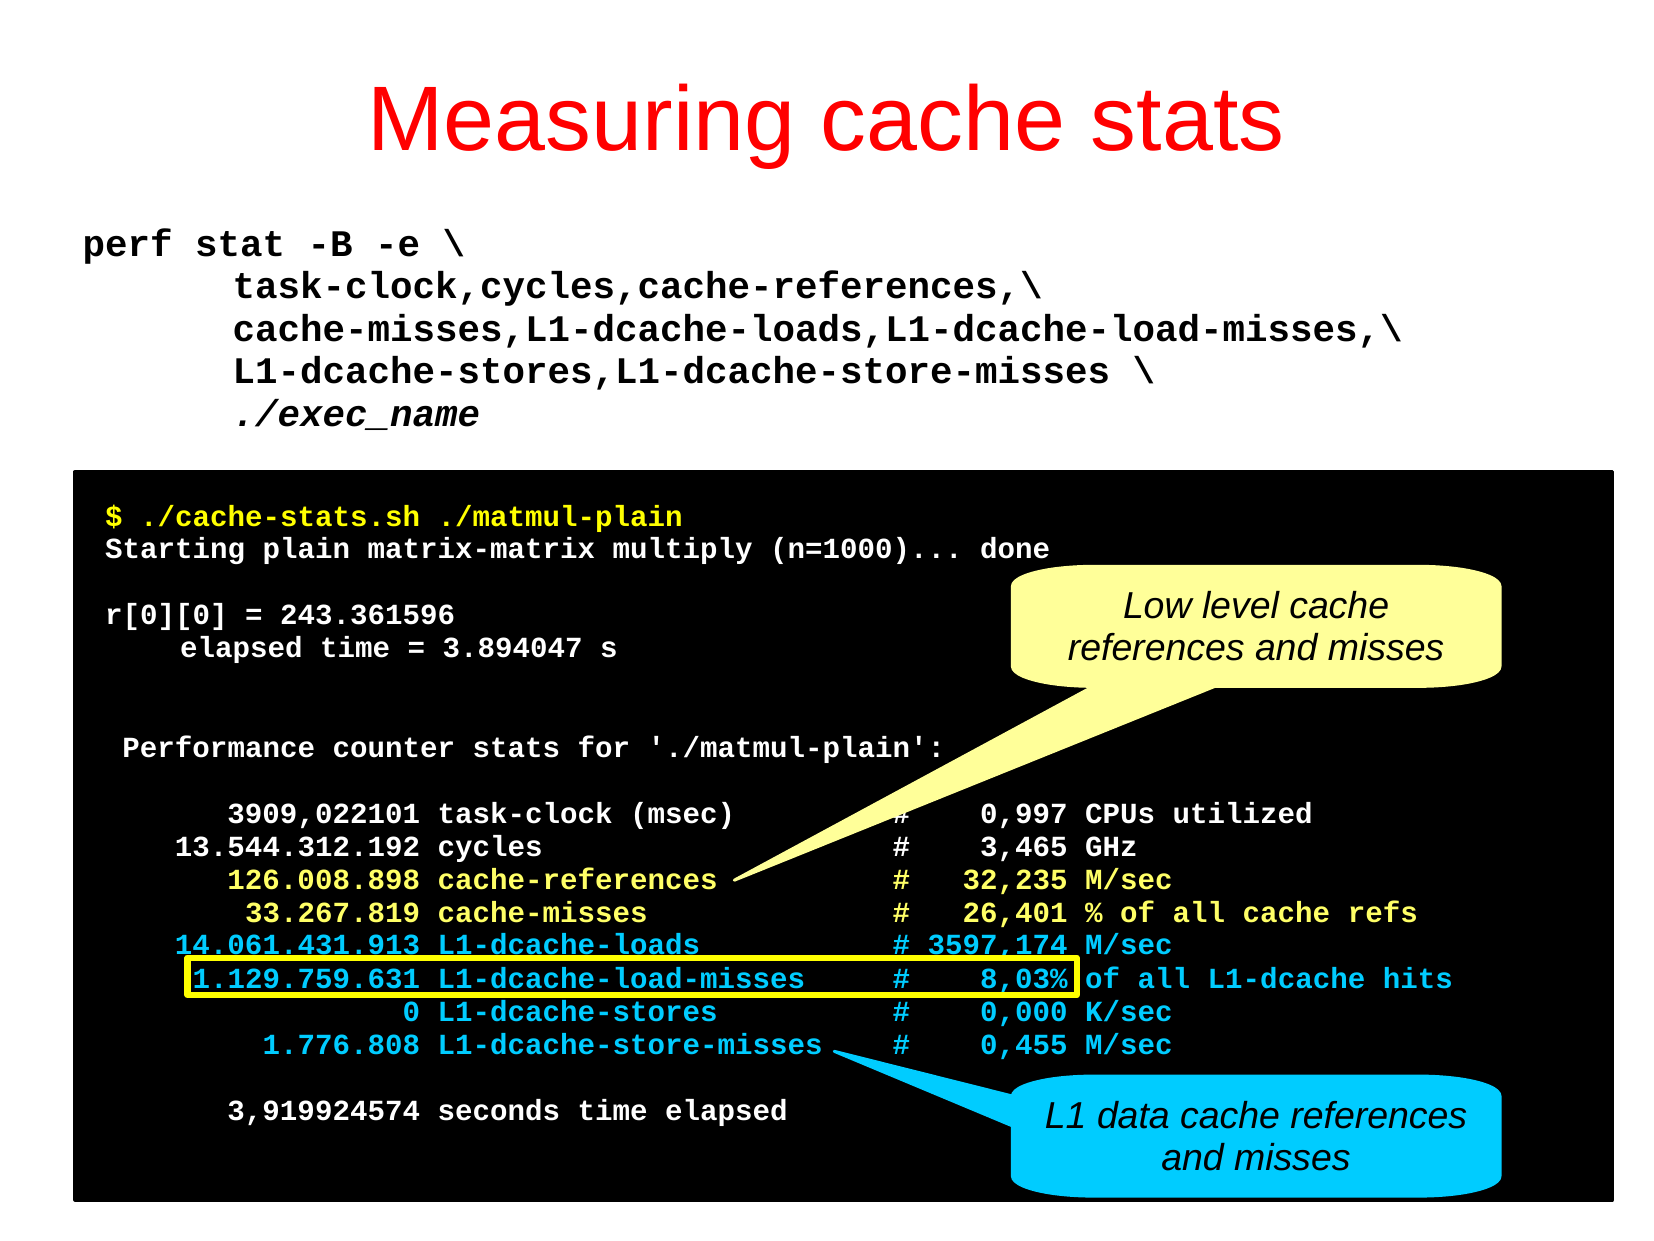

# Measuring cache stats
perf stat -B -e \
		task-clock,cycles,cache-references,\
		cache-misses,L1-dcache-loads,L1-dcache-load-misses,\
		L1-dcache-stores,L1-dcache-store-misses \
		./exec_name
$ ./cache-stats.sh ./matmul-plain
Starting plain matrix-matrix multiply (n=1000)... done
r[0][0] = 243.361596
	elapsed time = 3.894047 s
 Performance counter stats for './matmul-plain':
 3909,022101 task-clock (msec) # 0,997 CPUs utilized
 13.544.312.192 cycles # 3,465 GHz
 126.008.898 cache-references # 32,235 M/sec
 33.267.819 cache-misses # 26,401 % of all cache refs
 14.061.431.913 L1-dcache-loads # 3597,174 M/sec
 1.129.759.631 L1-dcache-load-misses # 8,03% of all L1-dcache hits
 0 L1-dcache-stores # 0,000 K/sec
 1.776.808 L1-dcache-store-misses # 0,455 M/sec
 3,919924574 seconds time elapsed
Low level cache references and misses
L1 data cache references and misses
Parallel Architectures
26